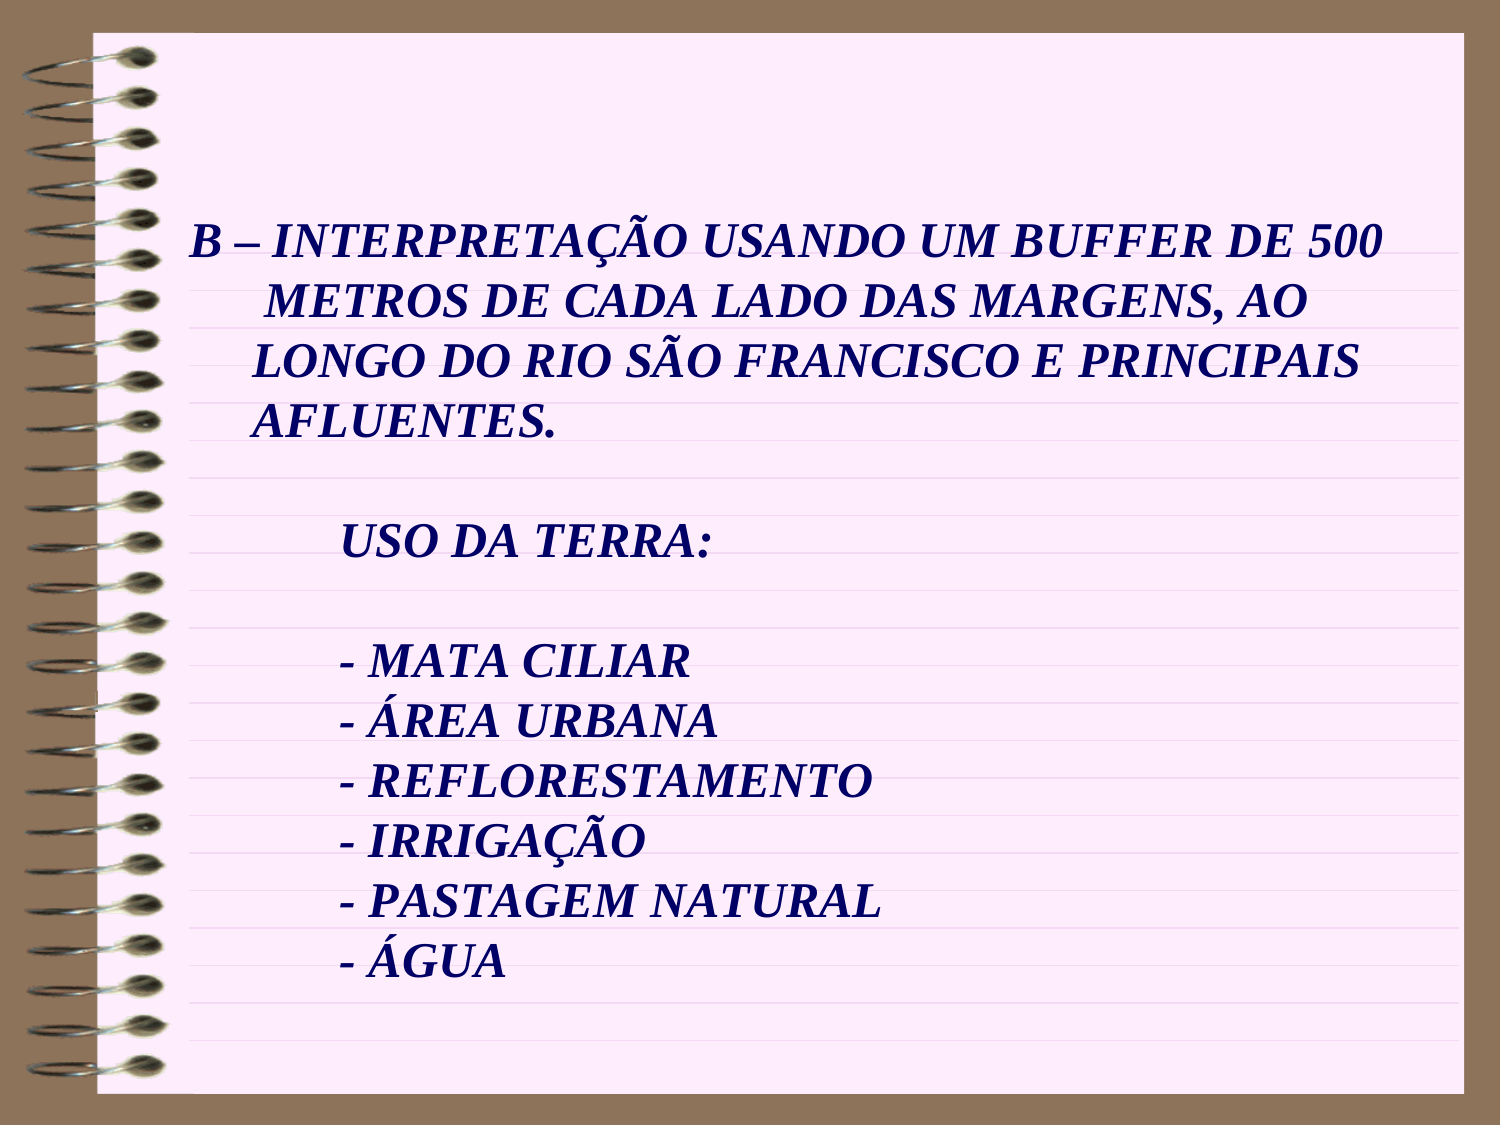

B – INTERPRETAÇÃO USANDO UM BUFFER DE 500
 METROS DE CADA LADO DAS MARGENS, AO
 LONGO DO RIO SÃO FRANCISCO E PRINCIPAIS
 AFLUENTES.
	USO DA TERRA:
	- MATA CILIAR
	- ÁREA URBANA
	- REFLORESTAMENTO
	- IRRIGAÇÃO
	- PASTAGEM NATURAL
 - ÁGUA